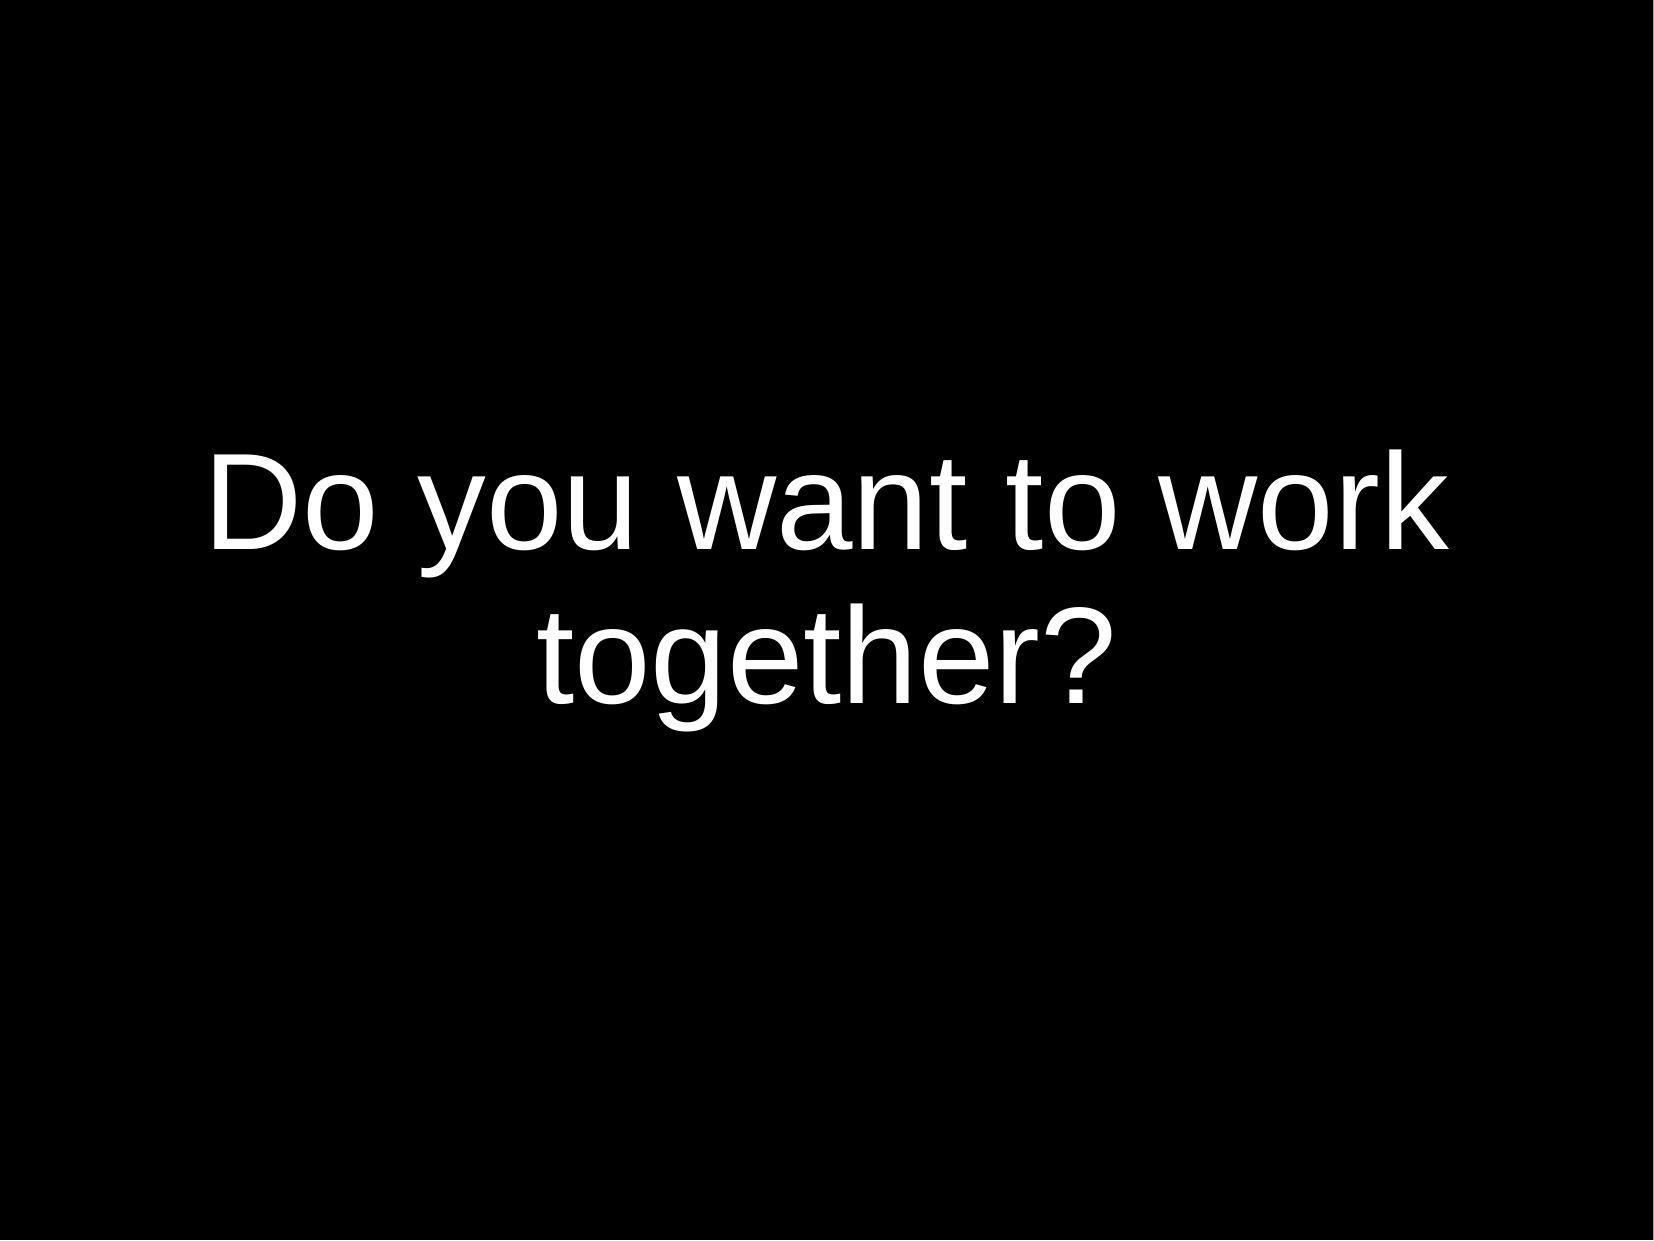

# Do you want to work together?